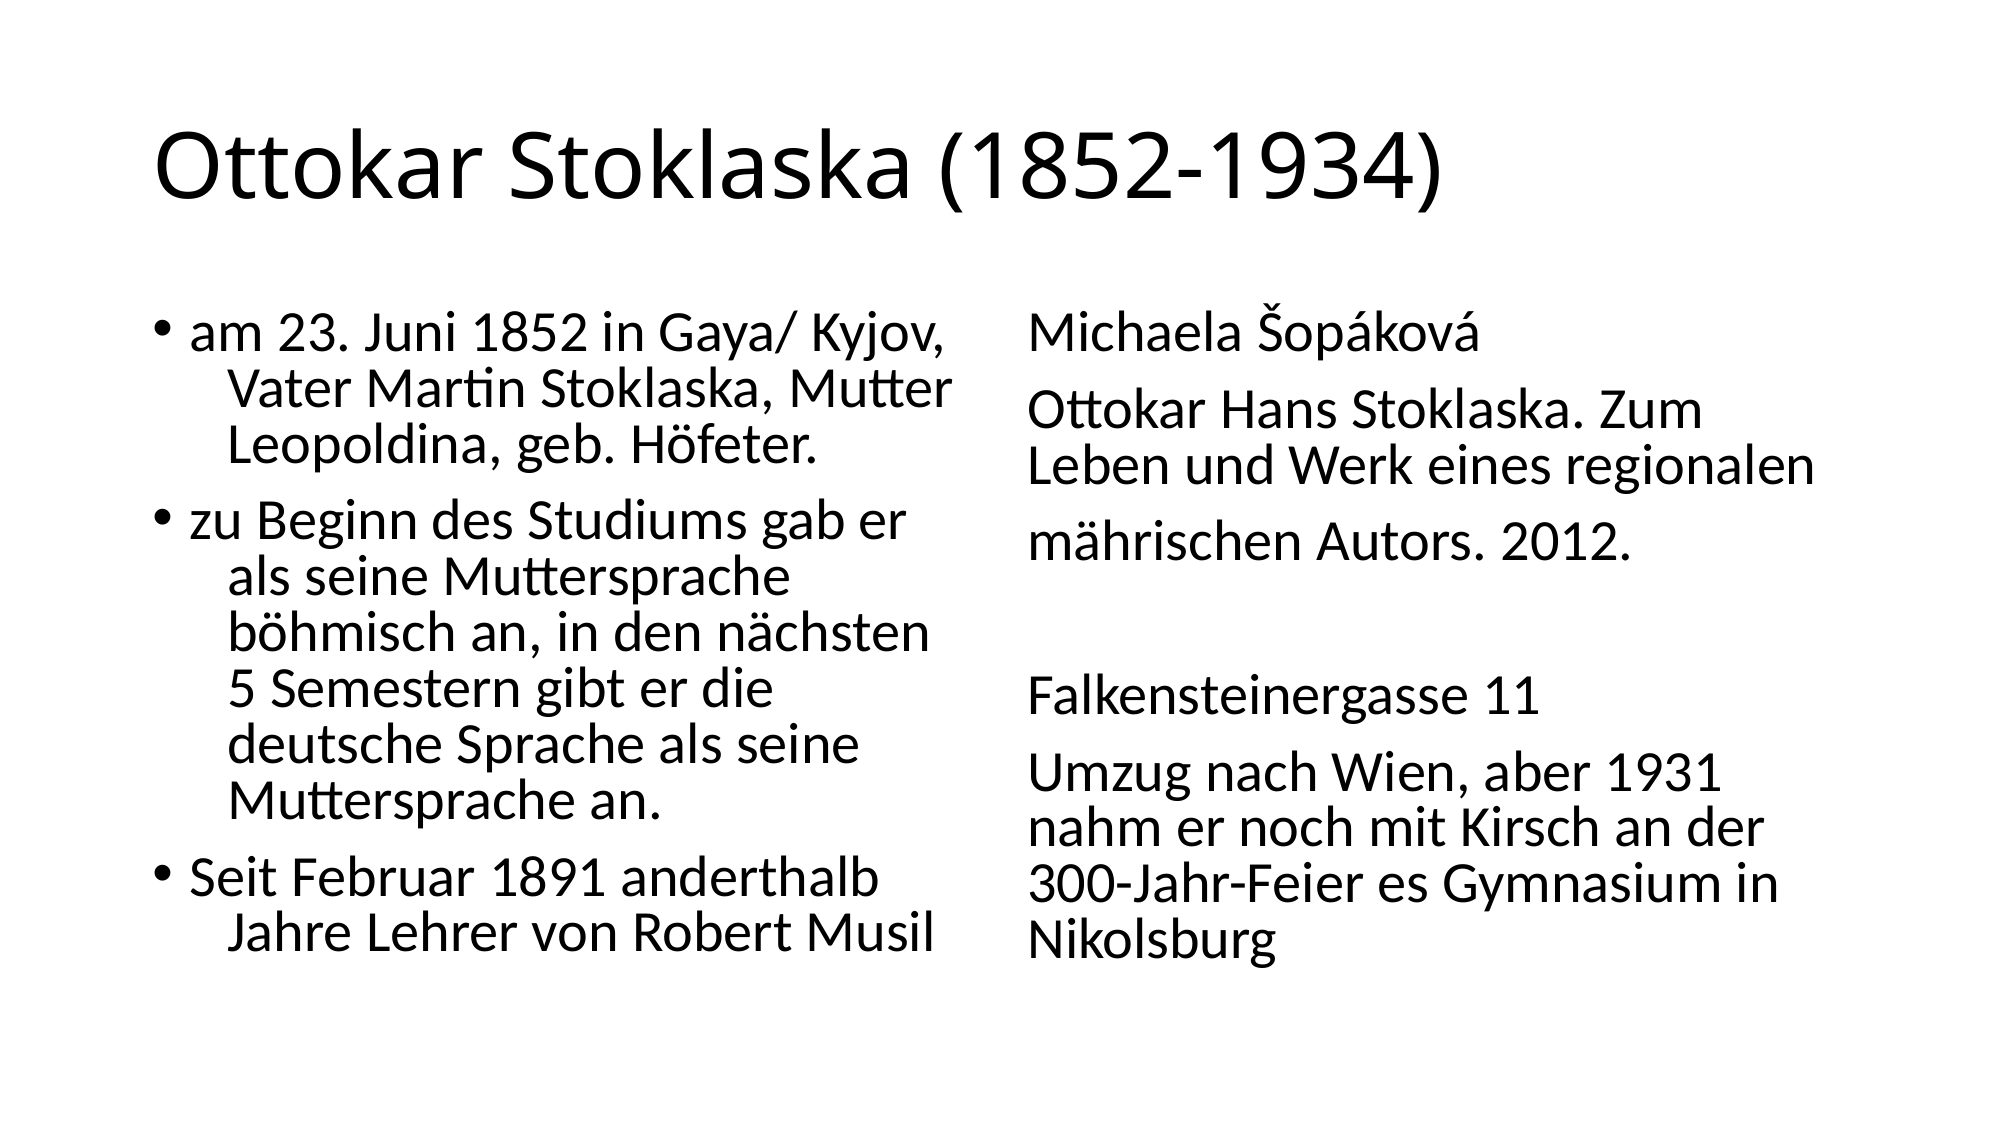

# Ottokar Stoklaska (1852-1934)
am 23. Juni 1852 in Gaya/ Kyjov, Vater Martin Stoklaska, Mutter Leopoldina, geb. Höfeter.
zu Beginn des Studiums gab er als seine Muttersprache böhmisch an, in den nächsten 5 Semestern gibt er die deutsche Sprache als seine Muttersprache an.
Seit Februar 1891 anderthalb Jahre Lehrer von Robert Musil
Michaela Šopáková
Ottokar Hans Stoklaska. Zum Leben und Werk eines regionalen
mährischen Autors. 2012.
Falkensteinergasse 11
Umzug nach Wien, aber 1931 nahm er noch mit Kirsch an der 300-Jahr-Feier es Gymnasium in Nikolsburg